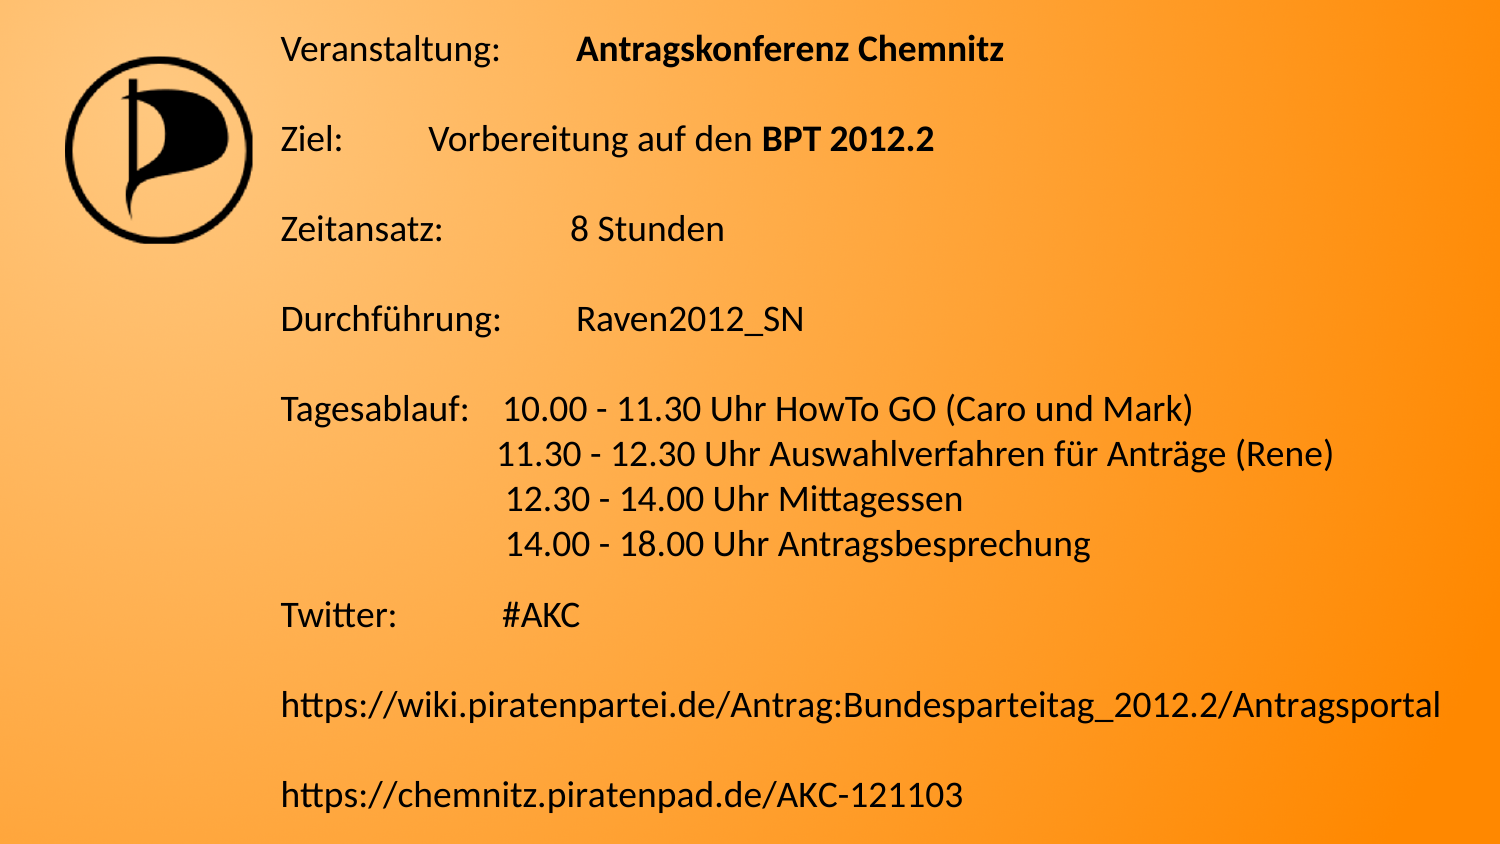

Veranstaltung: 	Antragskonferenz Chemnitz
Ziel: 		Vorbereitung auf den BPT 2012.2
Zeitansatz:	 8 Stunden
Durchführung:	Raven2012_SN
Tagesablauf:	10.00 - 11.30 Uhr HowTo GO (Caro und Mark)
		 11.30 - 12.30 Uhr Auswahlverfahren für Anträge (Rene)
 		 12.30 - 14.00 Uhr Mittagessen
		 14.00 - 18.00 Uhr Antragsbesprechung
Twitter:		#AKC
https://wiki.piratenpartei.de/Antrag:Bundesparteitag_2012.2/Antragsportal
https://chemnitz.piratenpad.de/AKC-121103